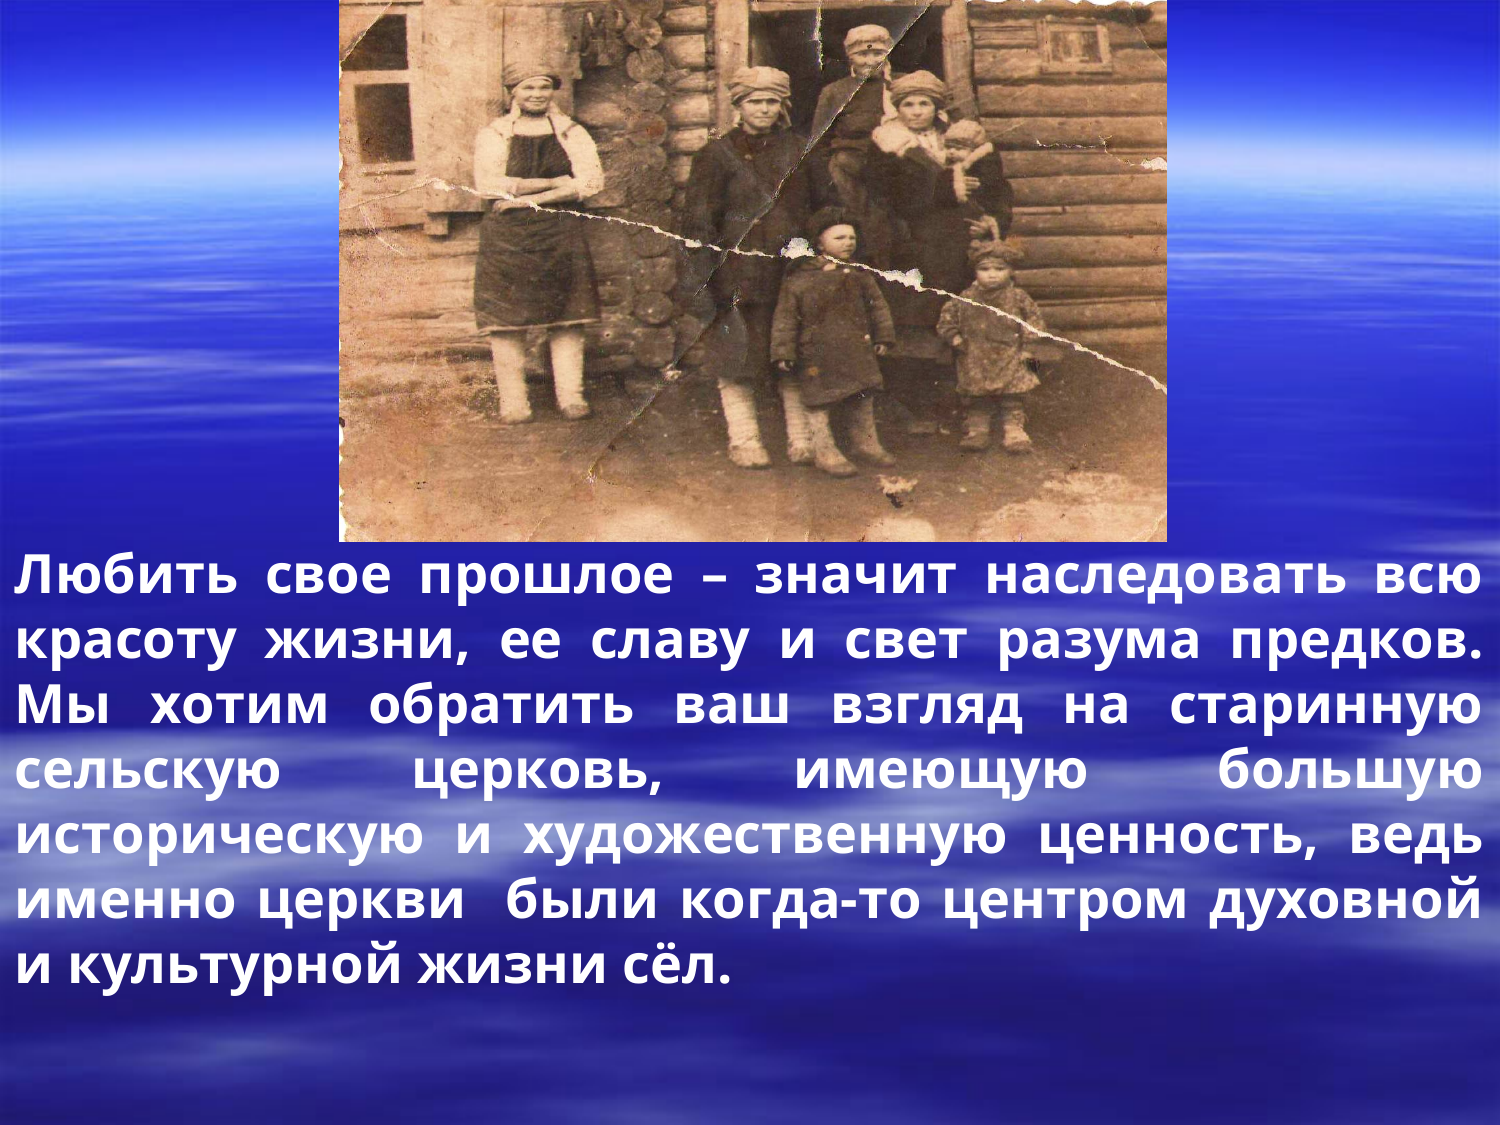

Любить свое прошлое – значит наследовать всю красоту жизни, ее славу и свет разума предков. Мы хотим обратить ваш взгляд на старинную сельскую церковь, имеющую большую историческую и художественную ценность, ведь именно церкви были когда-то центром духовной и культурной жизни сёл.